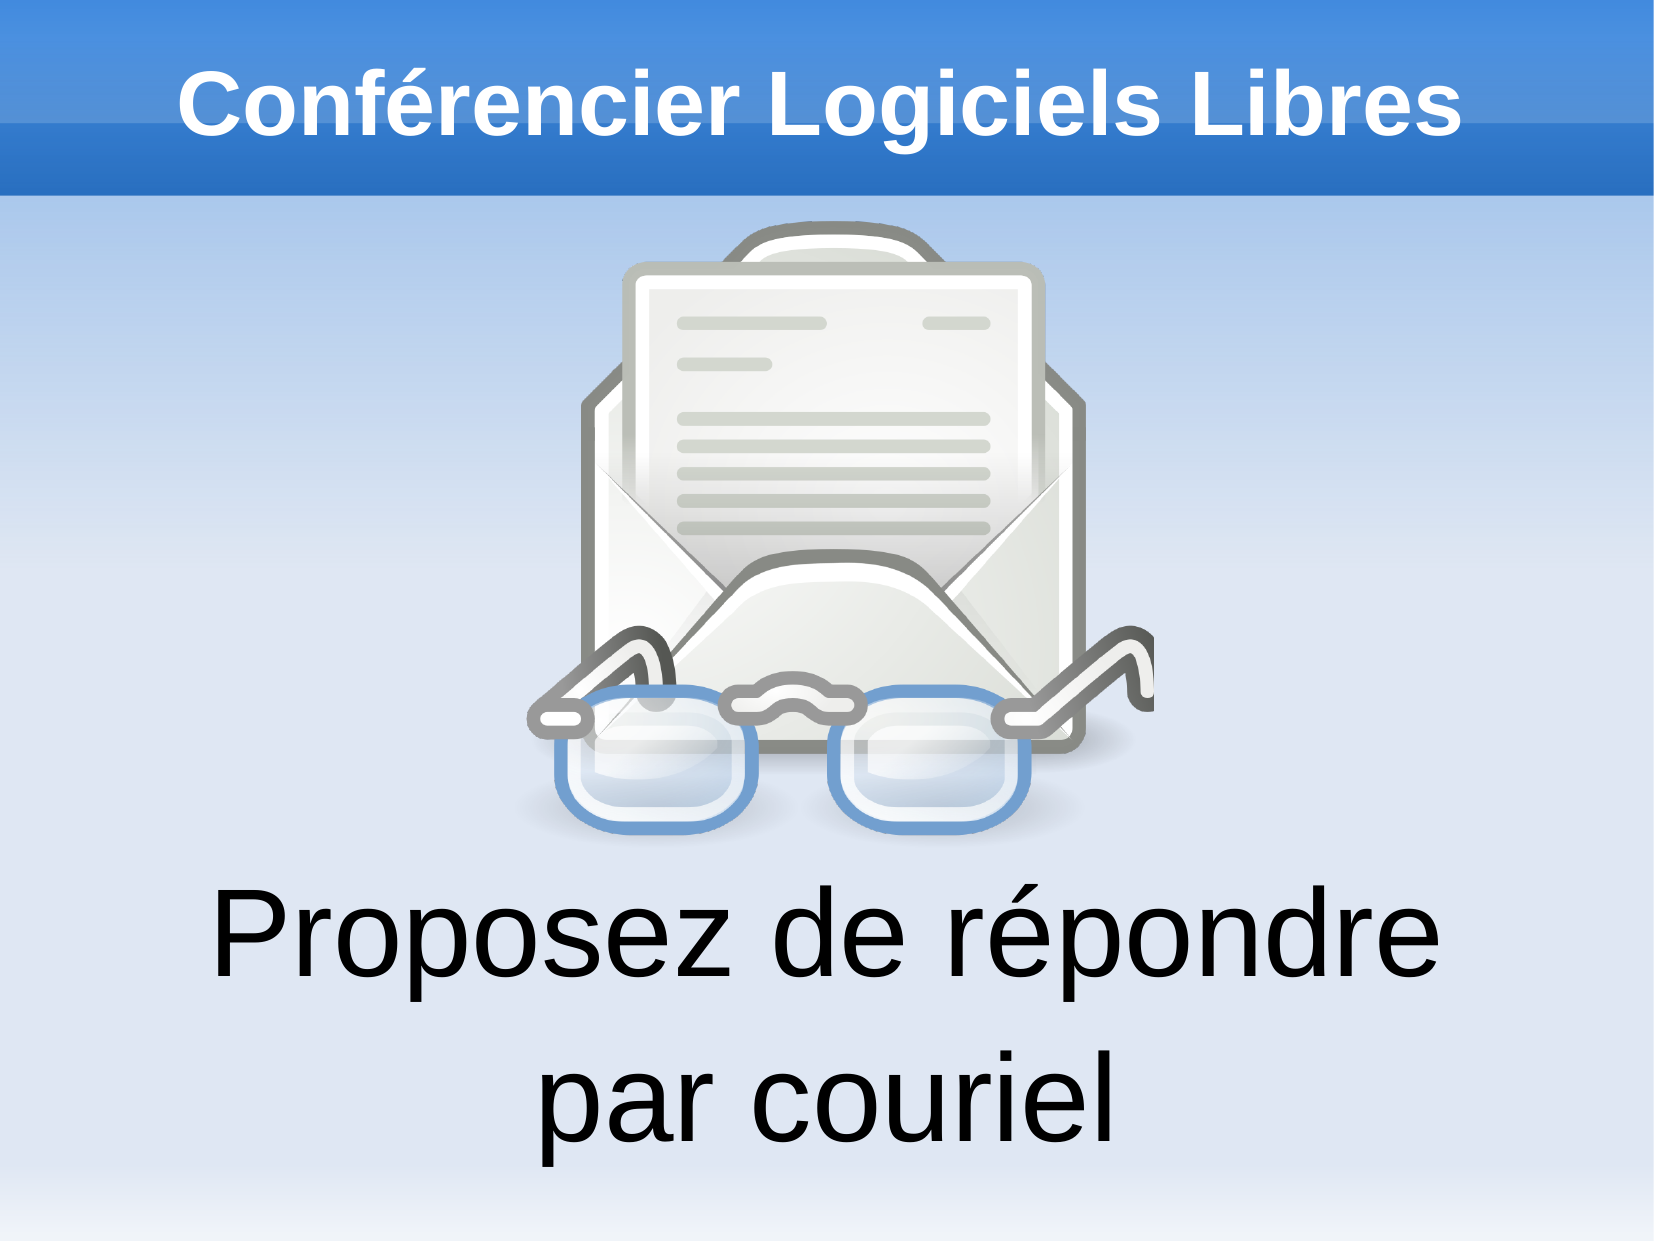

# Conférencier Logiciels Libres
Proposez de répondre
par couriel